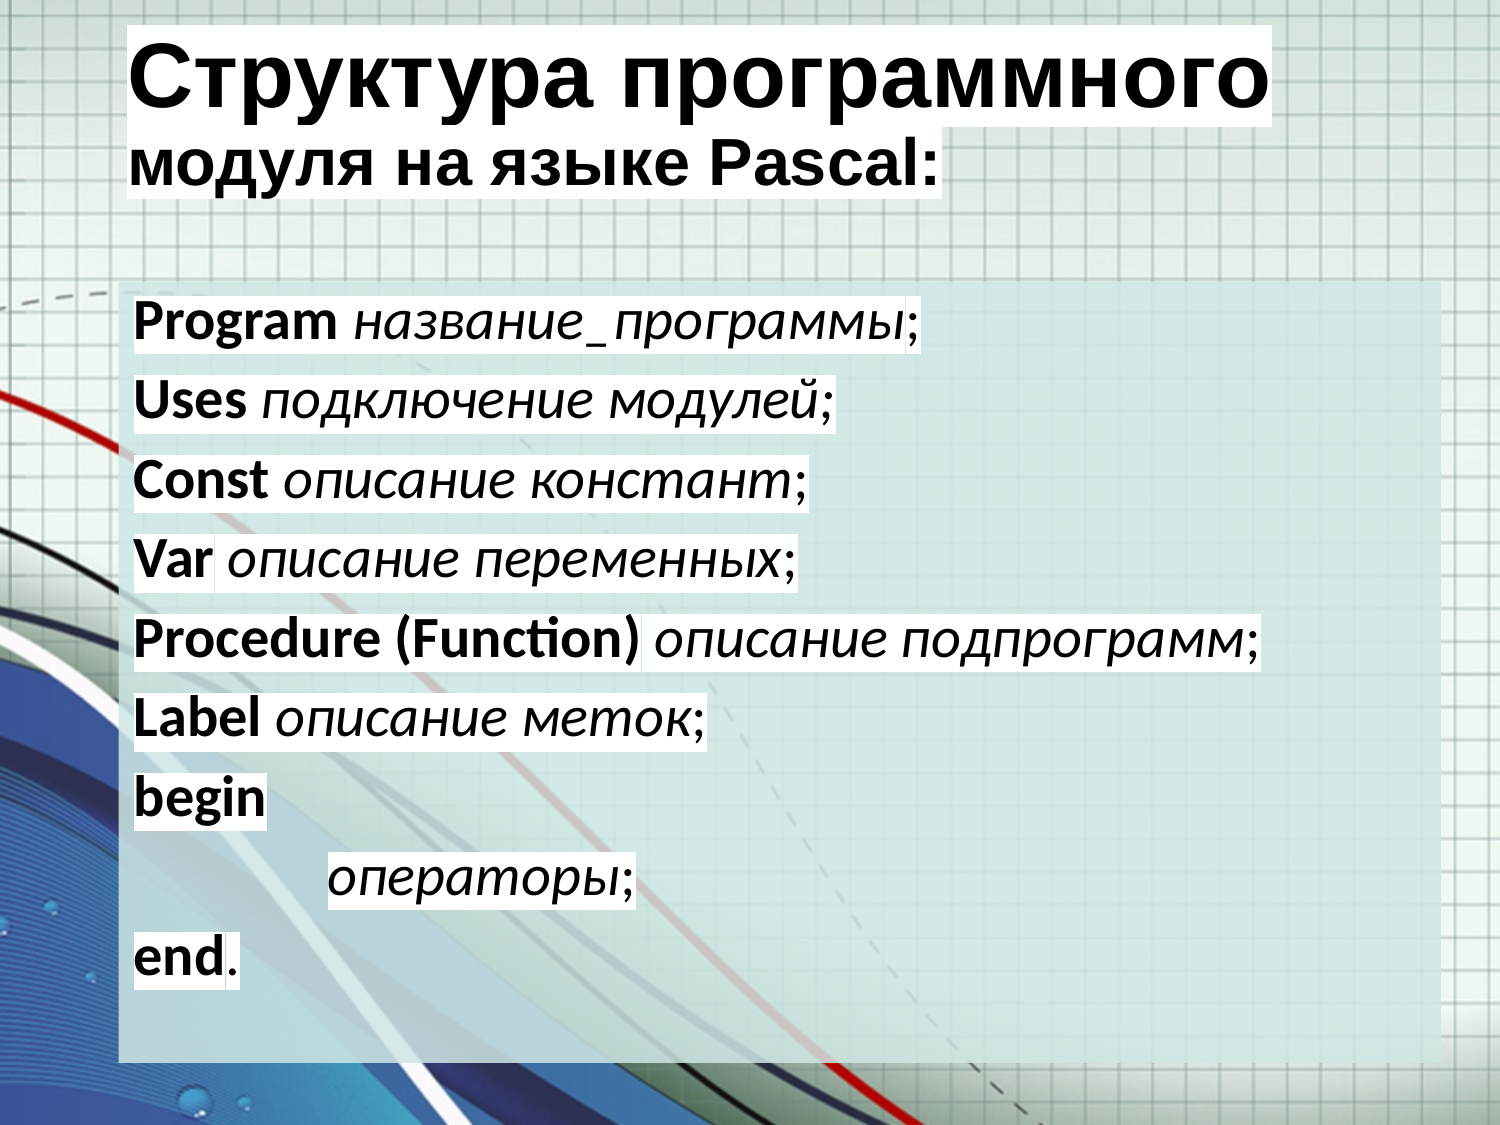

# Структура программного модуля на языке Pascal:
Program название_программы;
Uses подключение модулей;
Const описание констант;
Var описание переменных;
Procedure (Function) описание подпрограмм;
Label описание меток;
begin
		операторы;
end.